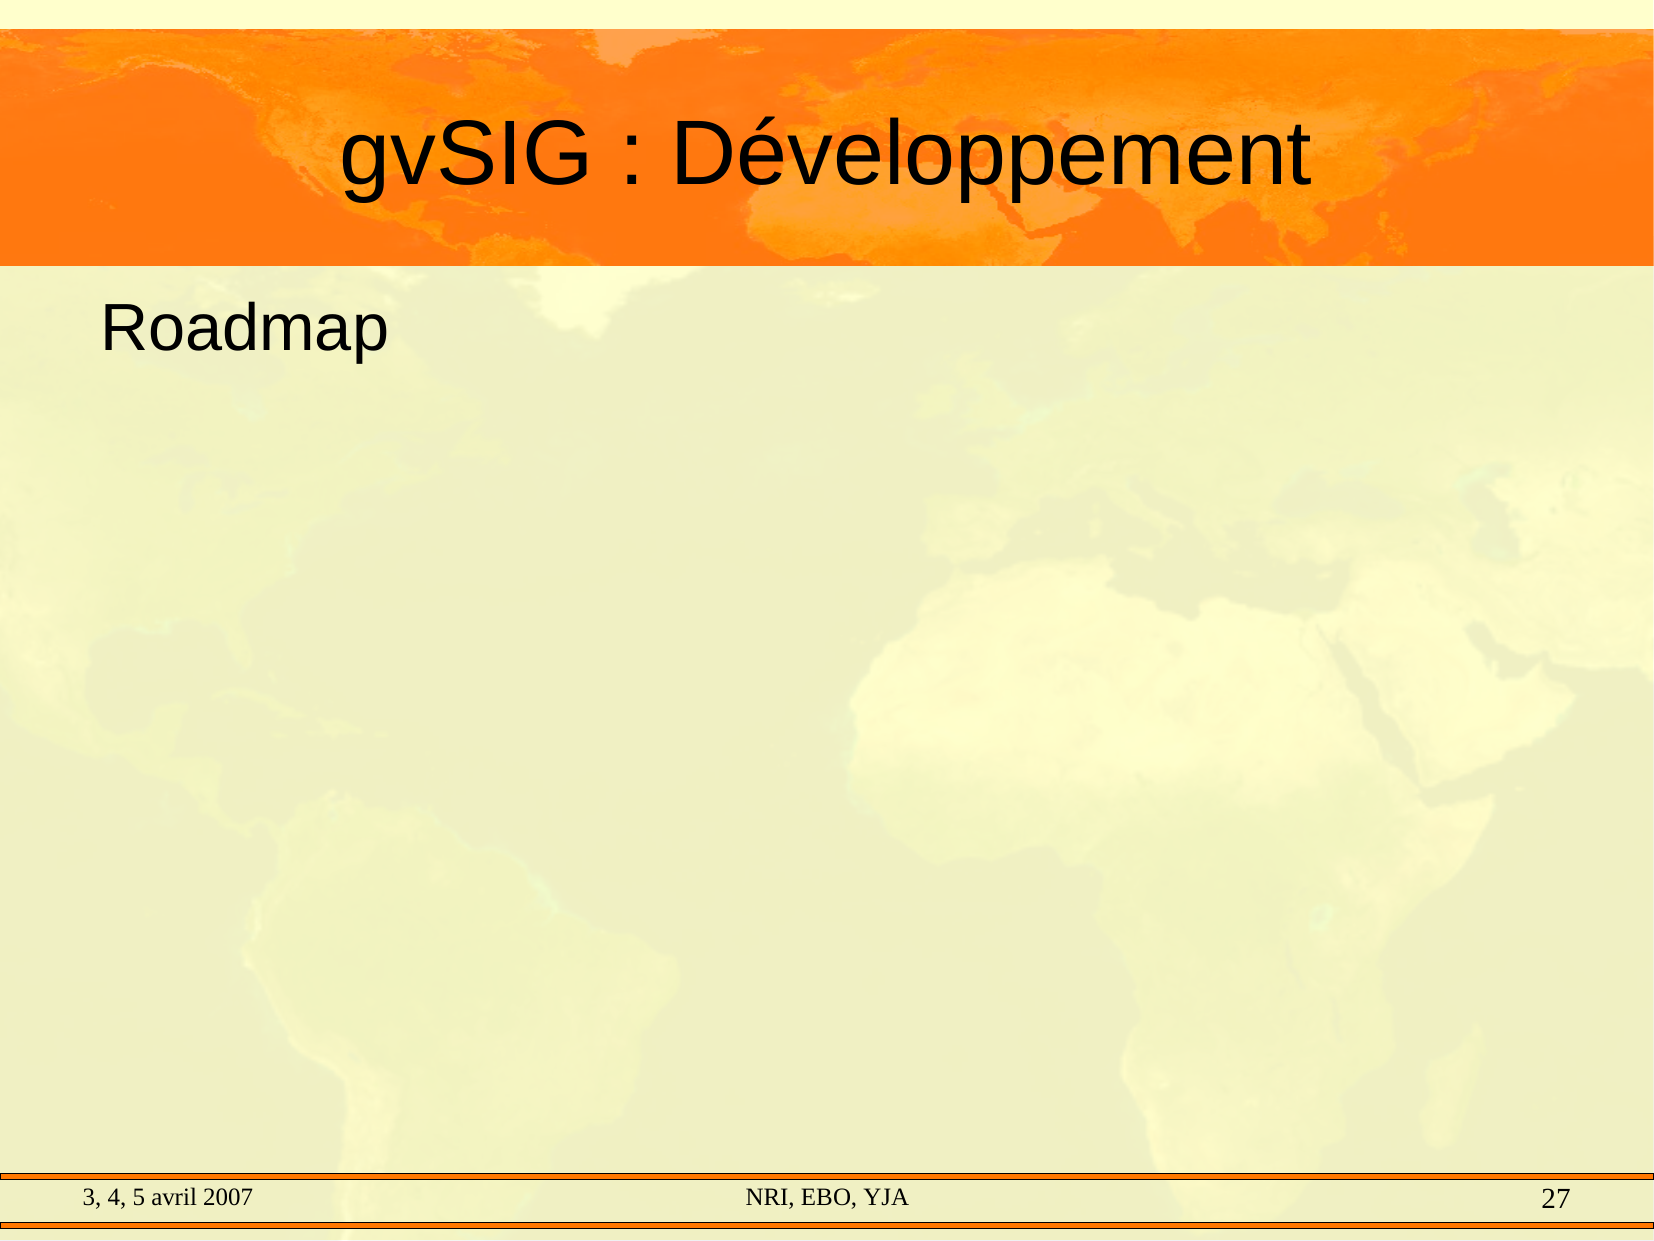

# gvSIG : Développement
Roadmap
3, 4, 5 avril 2007
NRI, EBO, YJA
27